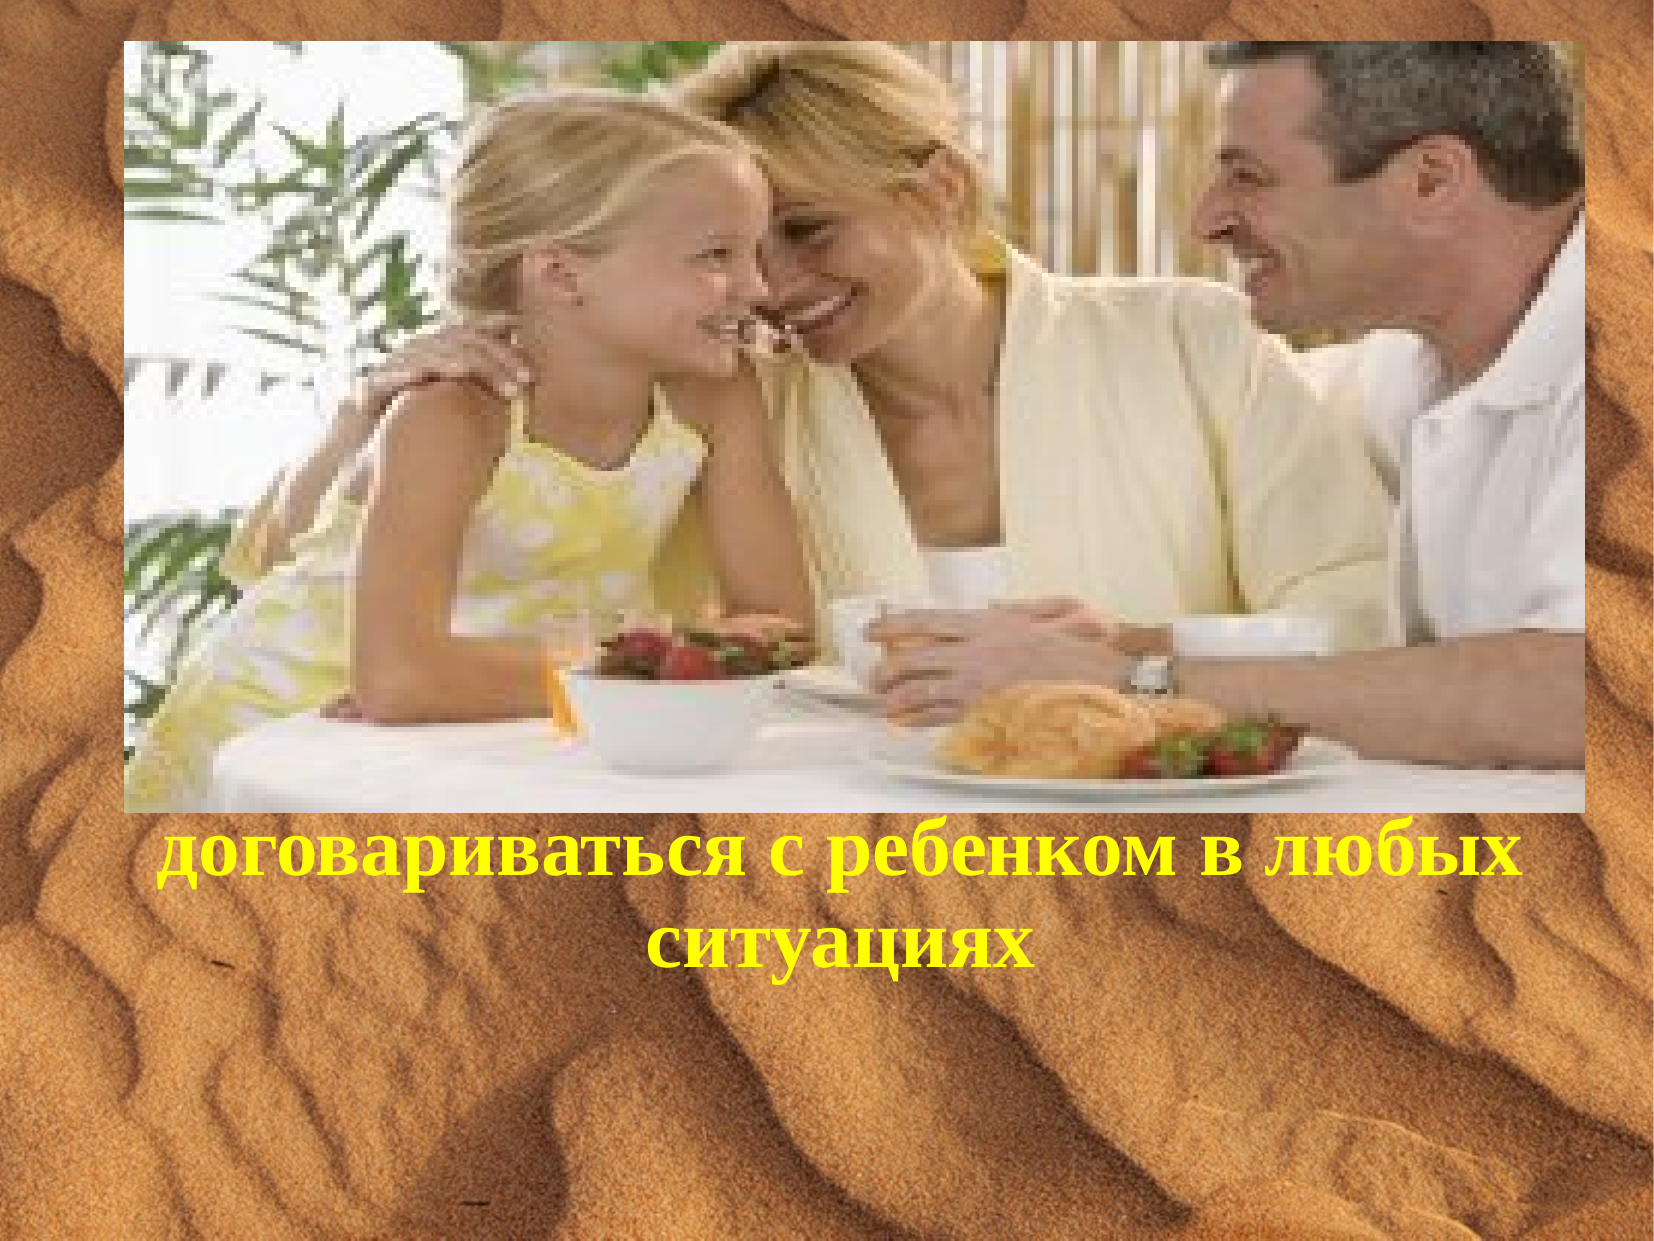

#
Хотите научиться легко договариваться с ребенком в любых ситуациях